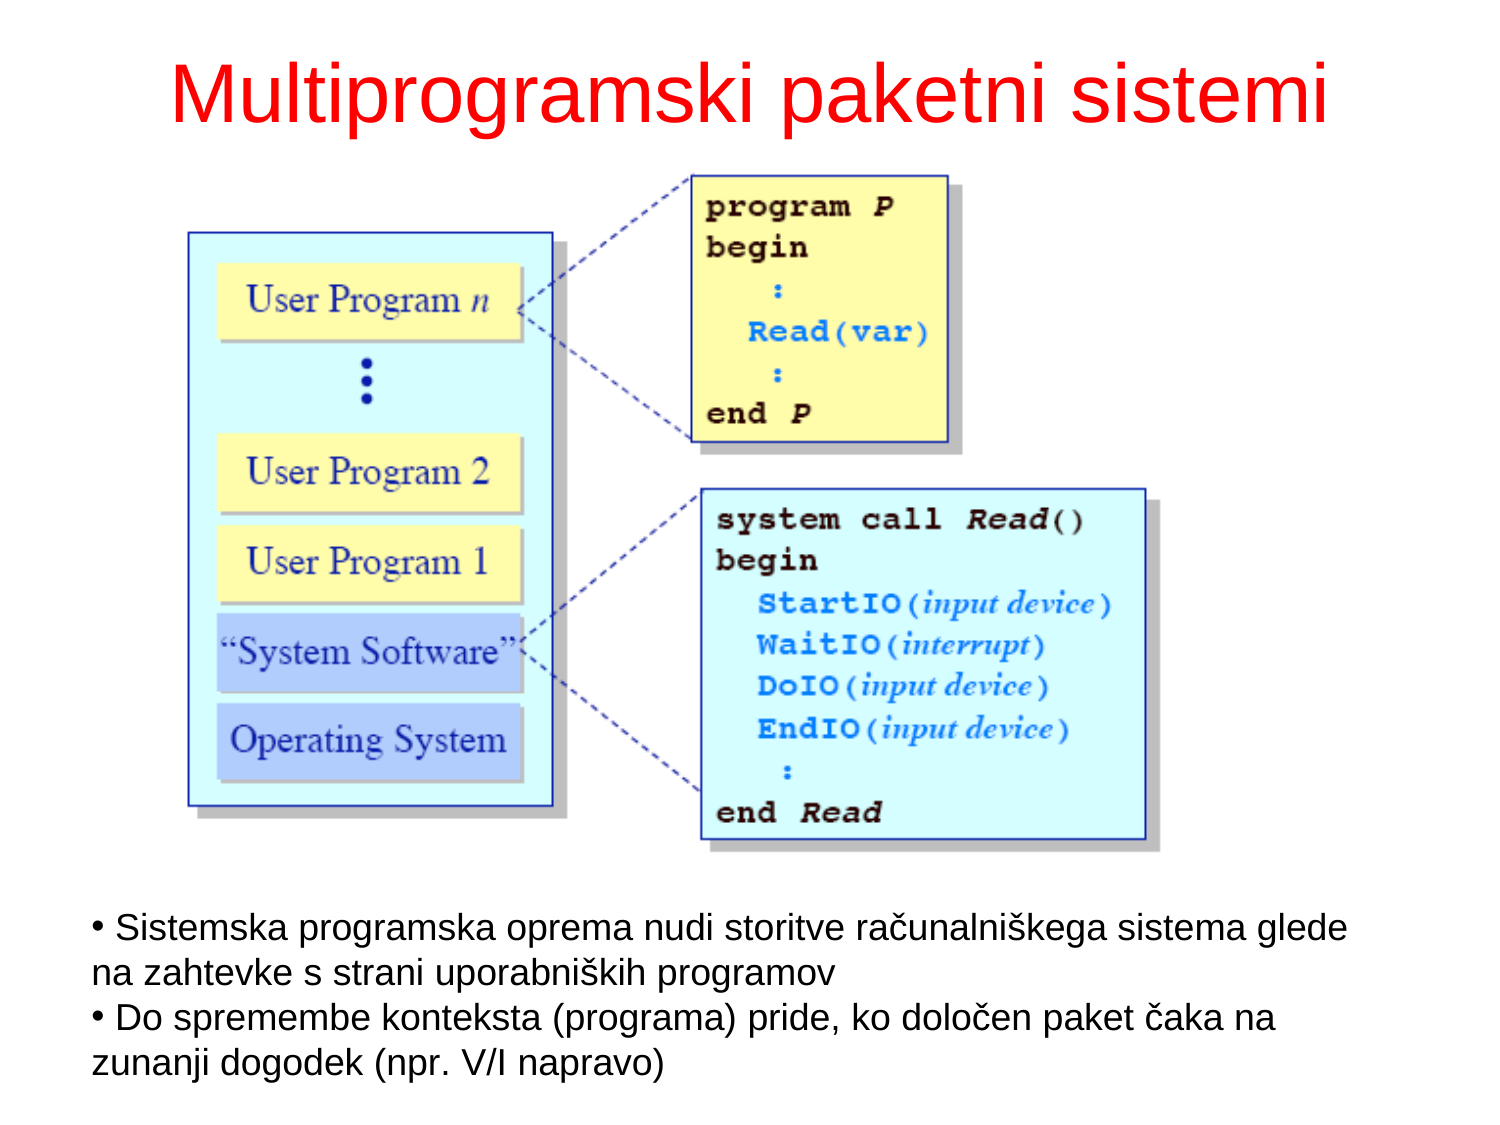

# Multiprogramski paketni sistemi
 Sistemska programska oprema nudi storitve računalniškega sistema glede na zahtevke s strani uporabniških programov
 Do spremembe konteksta (programa) pride, ko določen paket čaka na zunanji dogodek (npr. V/I napravo)